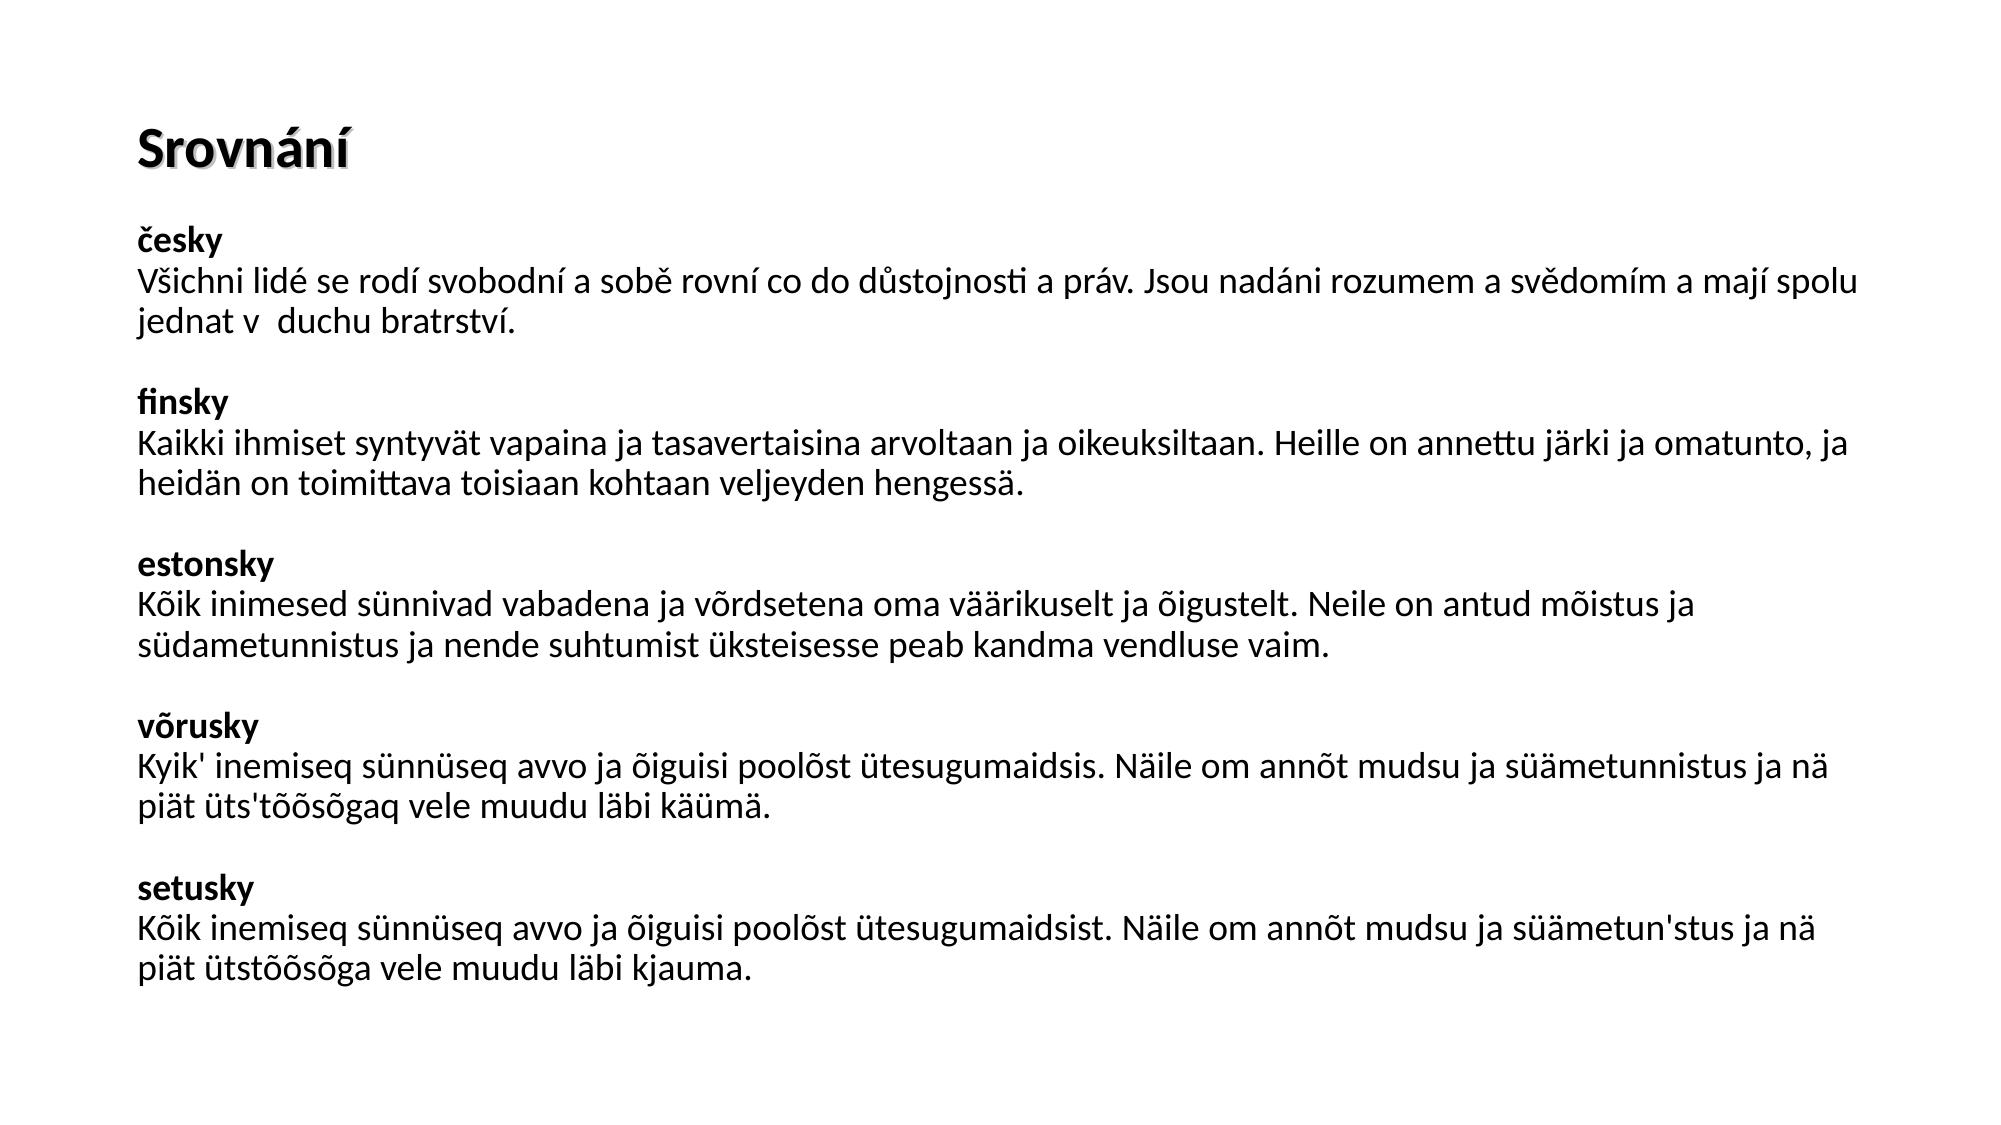

# Srovnání česky Všichni lidé se rodí svobodní a sobě rovní co do důstojnosti a práv. Jsou nadáni rozumem a svědomím a mají spolu jednat v  duchu bratrství. finsky Kaikki ihmiset syntyvät vapaina ja tasavertaisina arvoltaan ja oikeuksiltaan. Heille on annettu järki ja omatunto, ja heidän on toimittava toisiaan kohtaan veljeyden hengessä. estonsky Kõik inimesed sünnivad vabadena ja võrdsetena oma väärikuselt ja õigustelt. Neile on antud mõistus ja südametunnistus ja nende suhtumist üksteisesse peab kandma vendluse vaim. võrusky Kyik' inemiseq sünnüseq avvo ja õiguisi poolõst ütesugumaidsis. Näile om annõt mudsu ja süämetunnistus ja nä piät üts'tõõsõgaq vele muudu läbi käümä. setusky Kõik inemiseq sünnüseq avvo ja õiguisi poolõst ütesugumaidsist. Näile om annõt mudsu ja süämetun'stus ja nä piät ütstõõsõga vele muudu läbi kjauma.